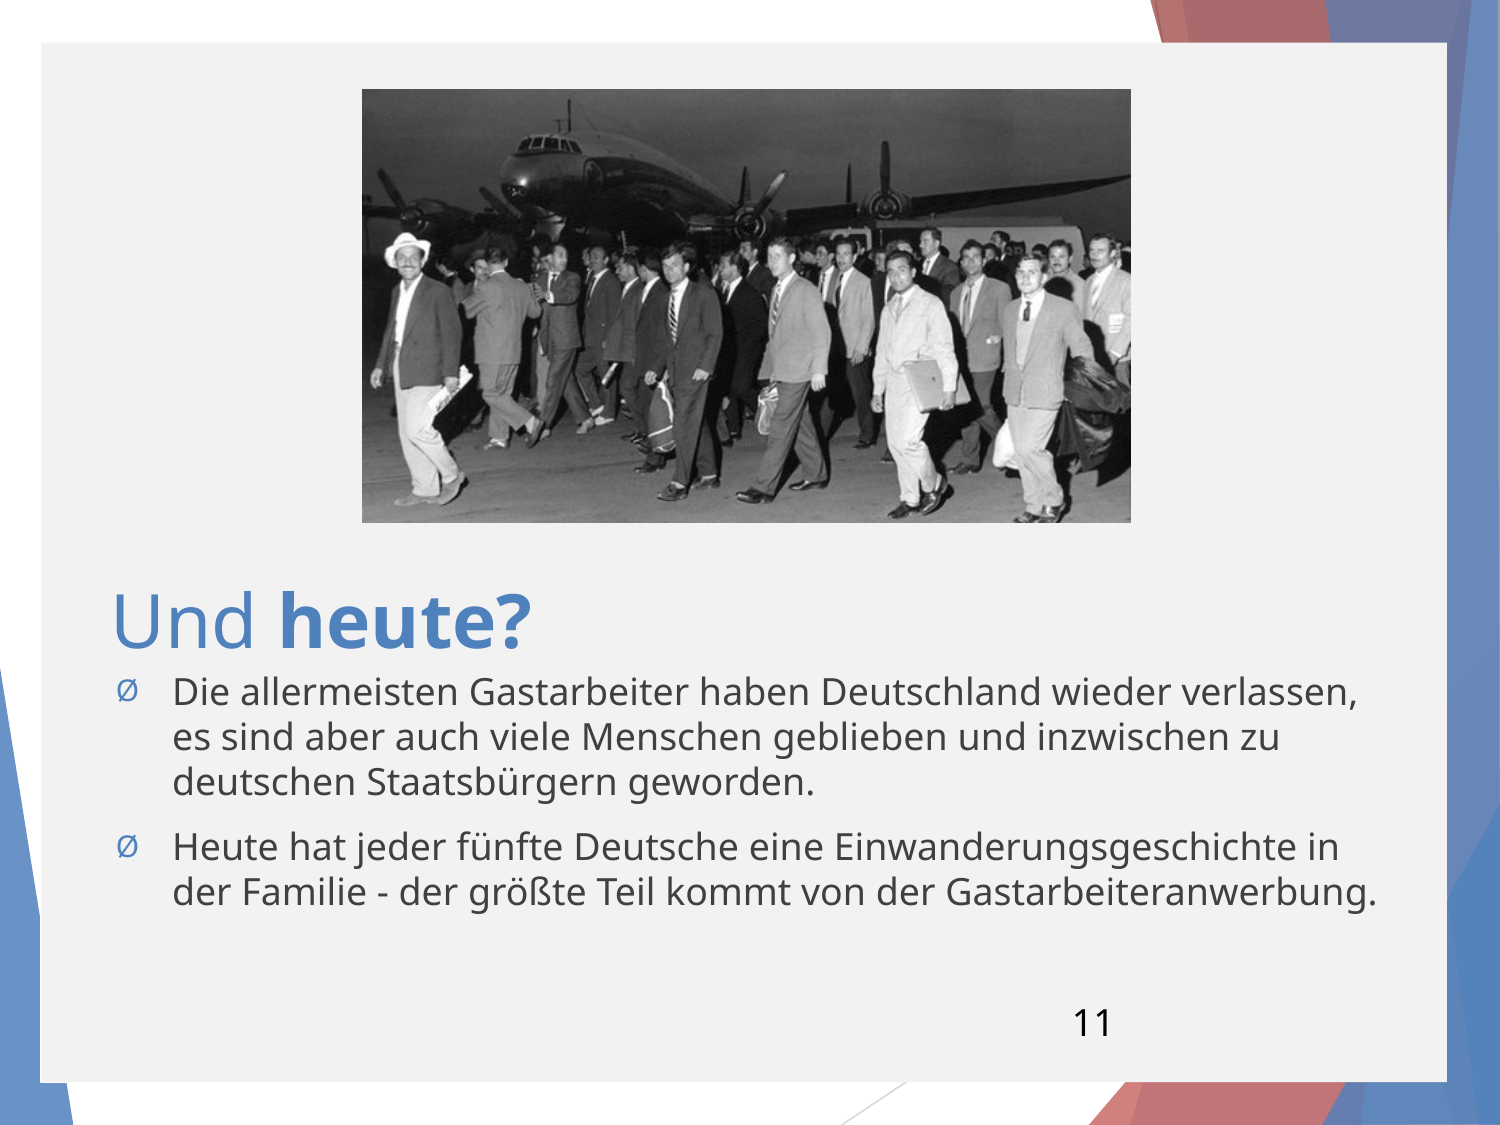

# Und heute?
Die allermeisten Gastarbeiter haben Deutschland wieder verlassen, es sind aber auch viele Menschen geblieben und inzwischen zu deutschen Staatsbürgern geworden.
Heute hat jeder fünfte Deutsche eine Einwanderungsgeschichte in der Familie - der größte Teil kommt von der Gastarbeiteranwerbung.